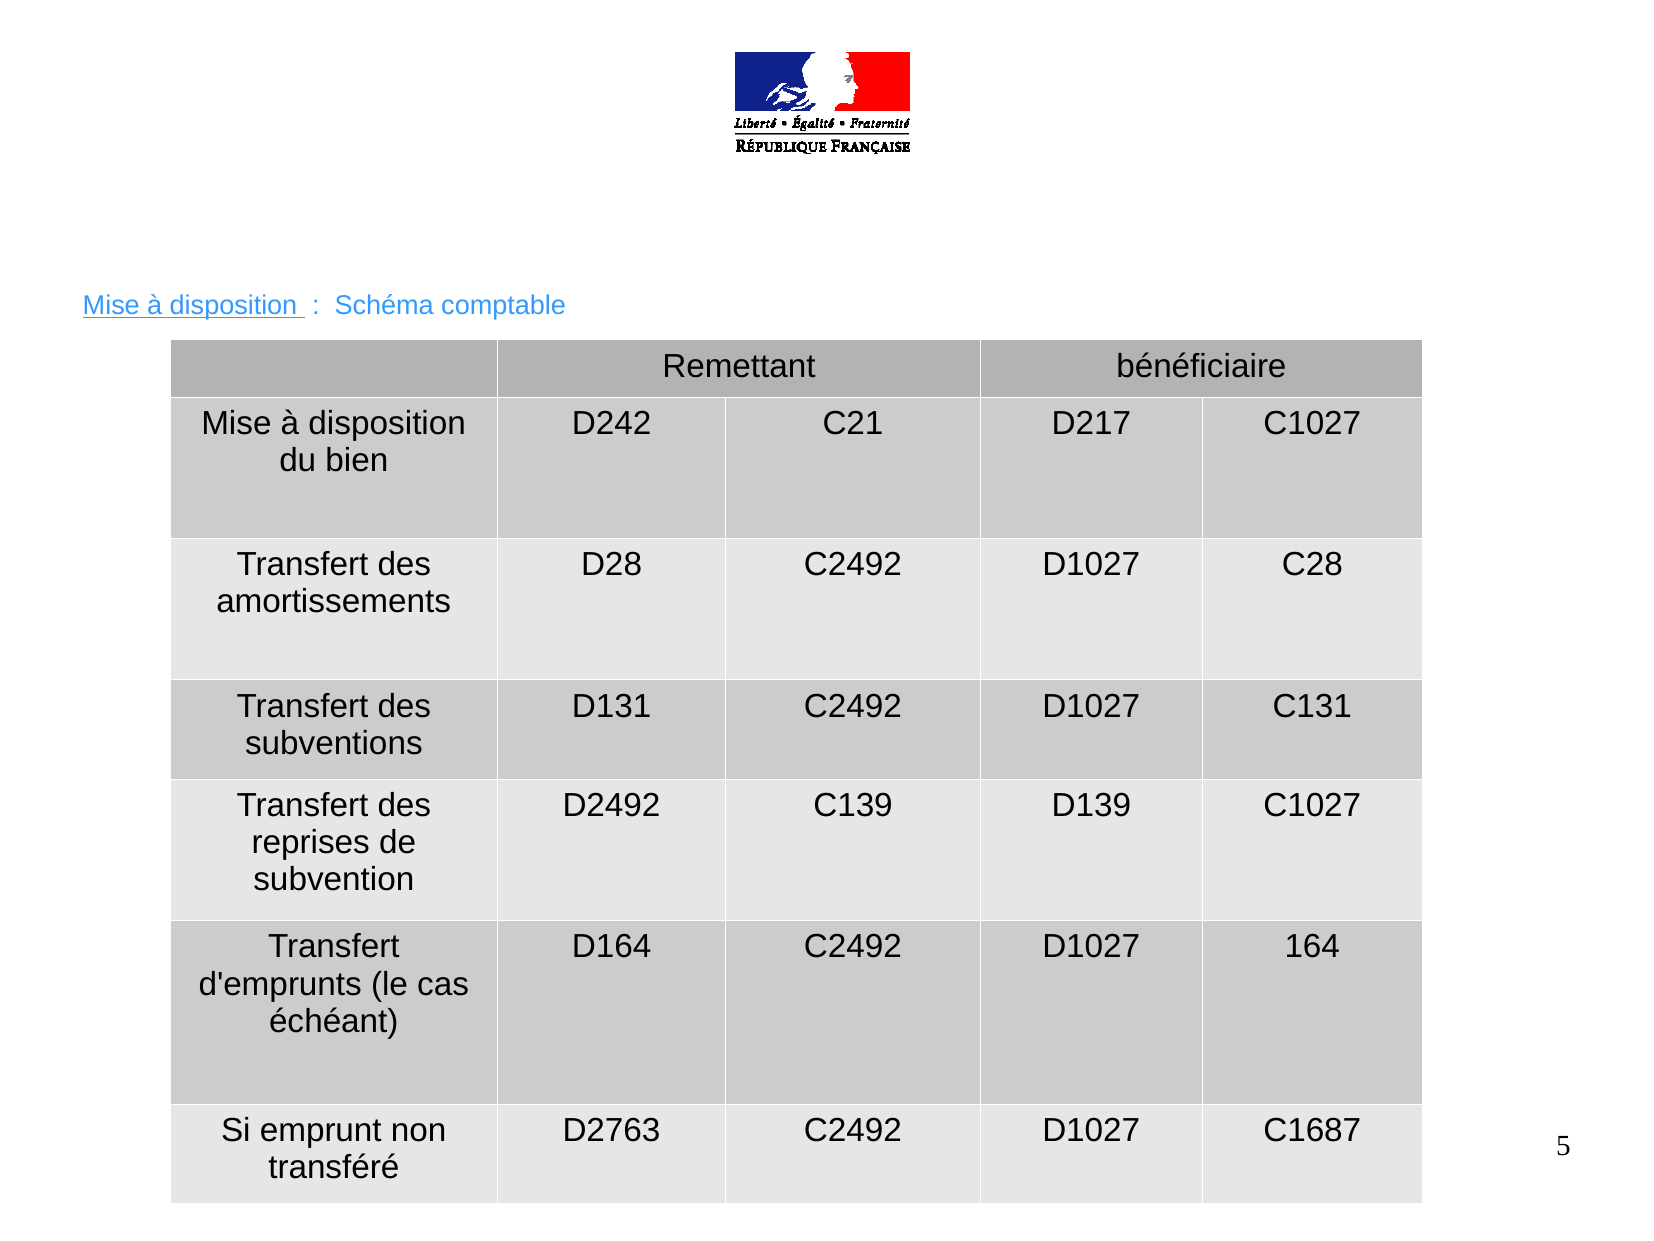

#
Mise à disposition  : Schéma comptable
| | Remettant | | bénéficiaire | |
| --- | --- | --- | --- | --- |
| Mise à disposition du bien | D242 | C21 | D217 | C1027 |
| Transfert des amortissements | D28 | C2492 | D1027 | C28 |
| Transfert des subventions | D131 | C2492 | D1027 | C131 |
| Transfert des reprises de subvention | D2492 | C139 | D139 | C1027 |
| Transfert d'emprunts (le cas échéant) | D164 | C2492 | D1027 | 164 |
| Si emprunt non transféré | D2763 | C2492 | D1027 | C1687 |
5